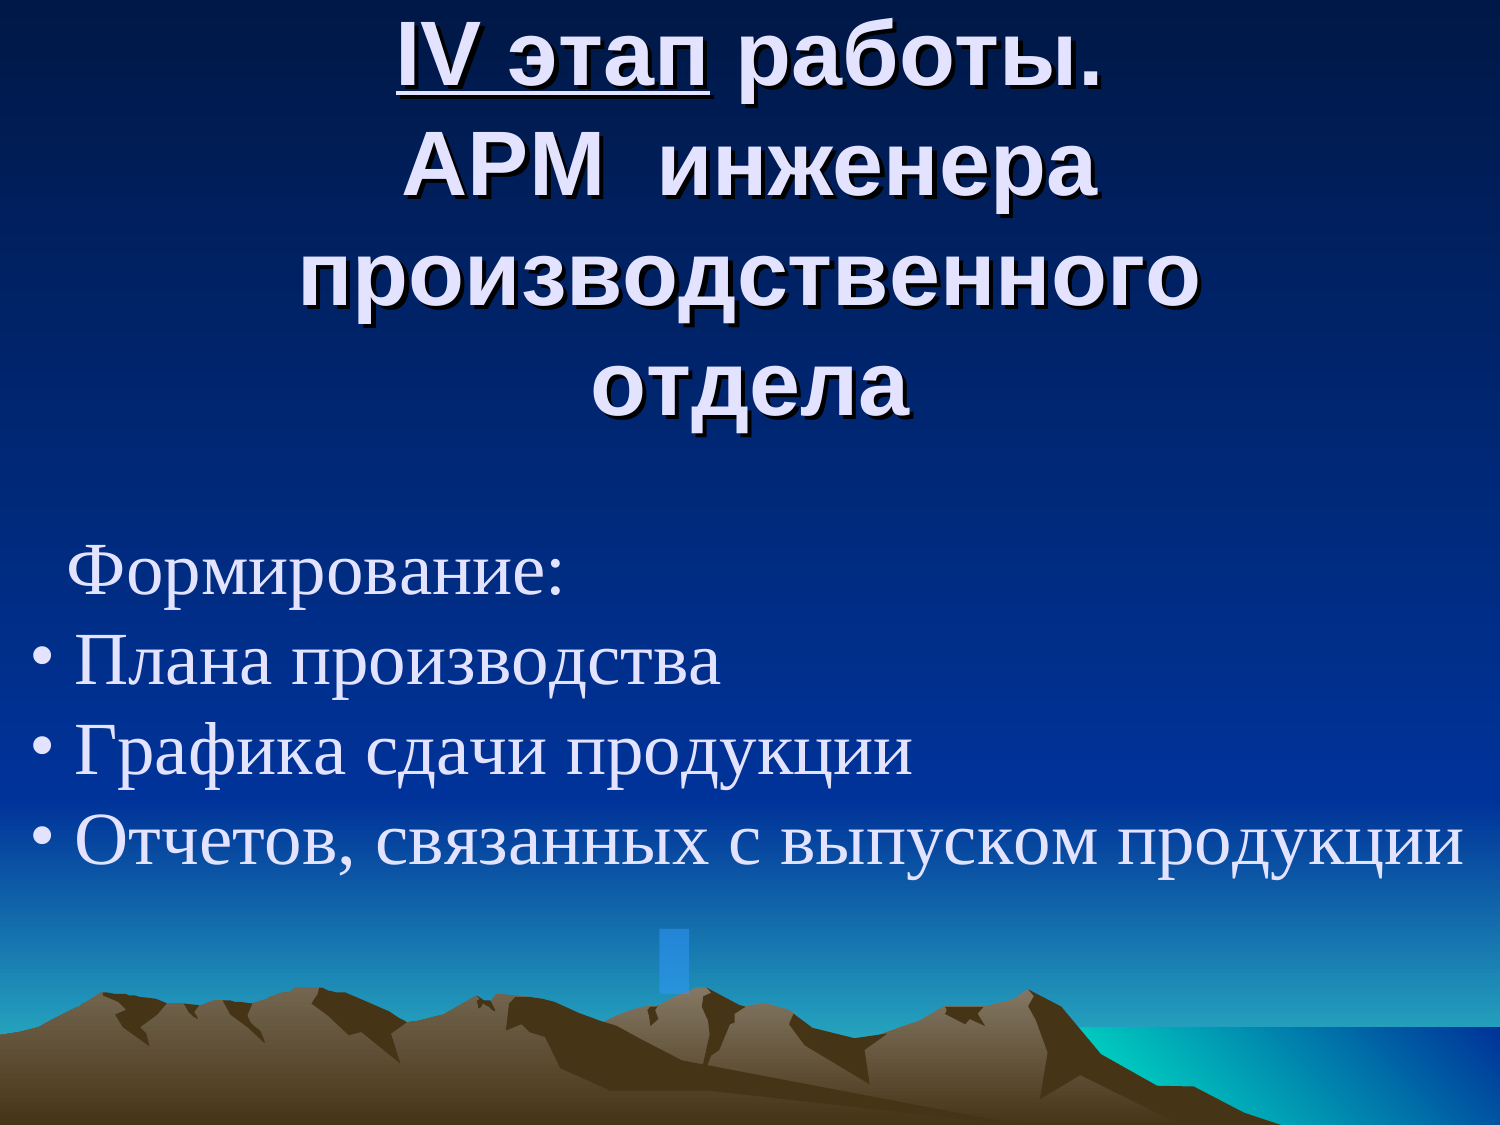

IV этап работы.
АРМ инженера производственного отдела
 Формирование:
 Плана производства
 Графика сдачи продукции
 Отчетов, связанных с выпуском продукции